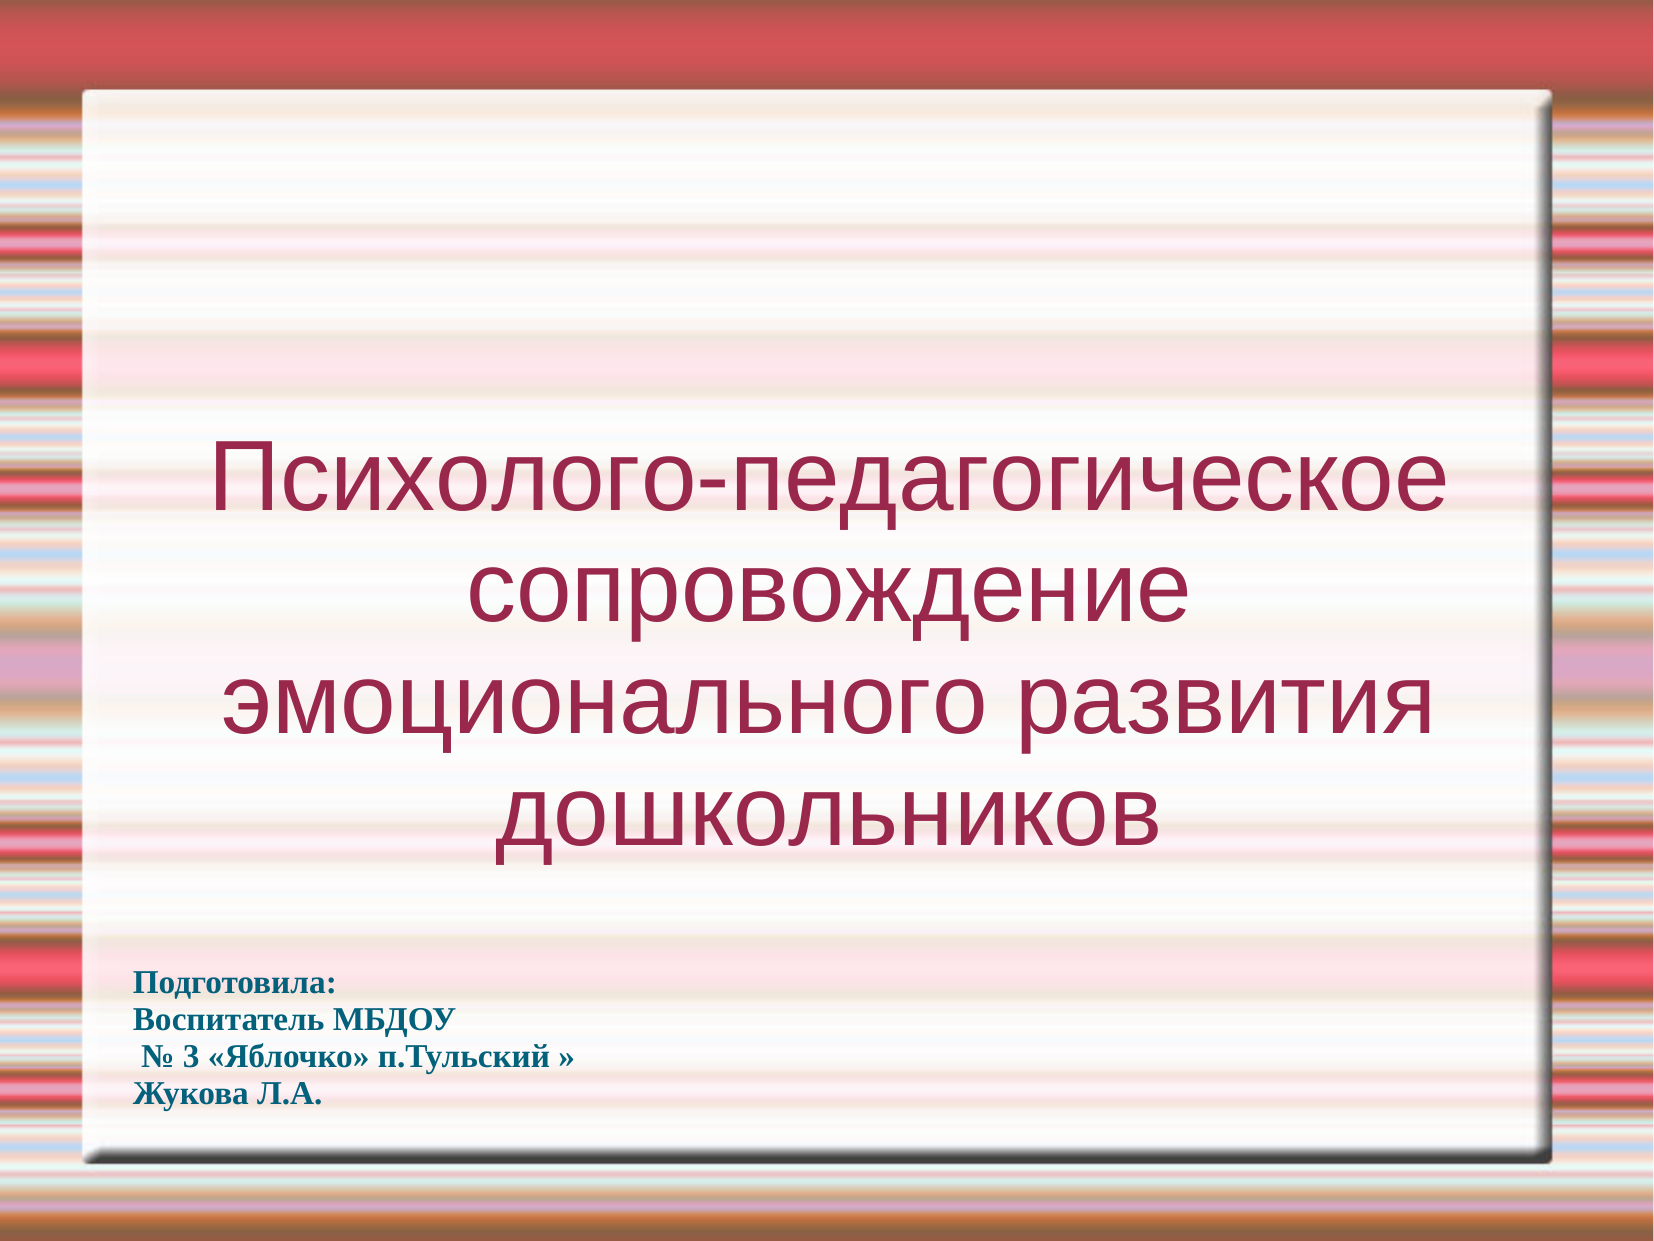

# Психолого-педагогическое сопровождение эмоционального развития дошкольников
Подготовила:
Воспитатель МБДОУ
 № 3 «Яблочко» п.Тульский »
Жукова Л.А.